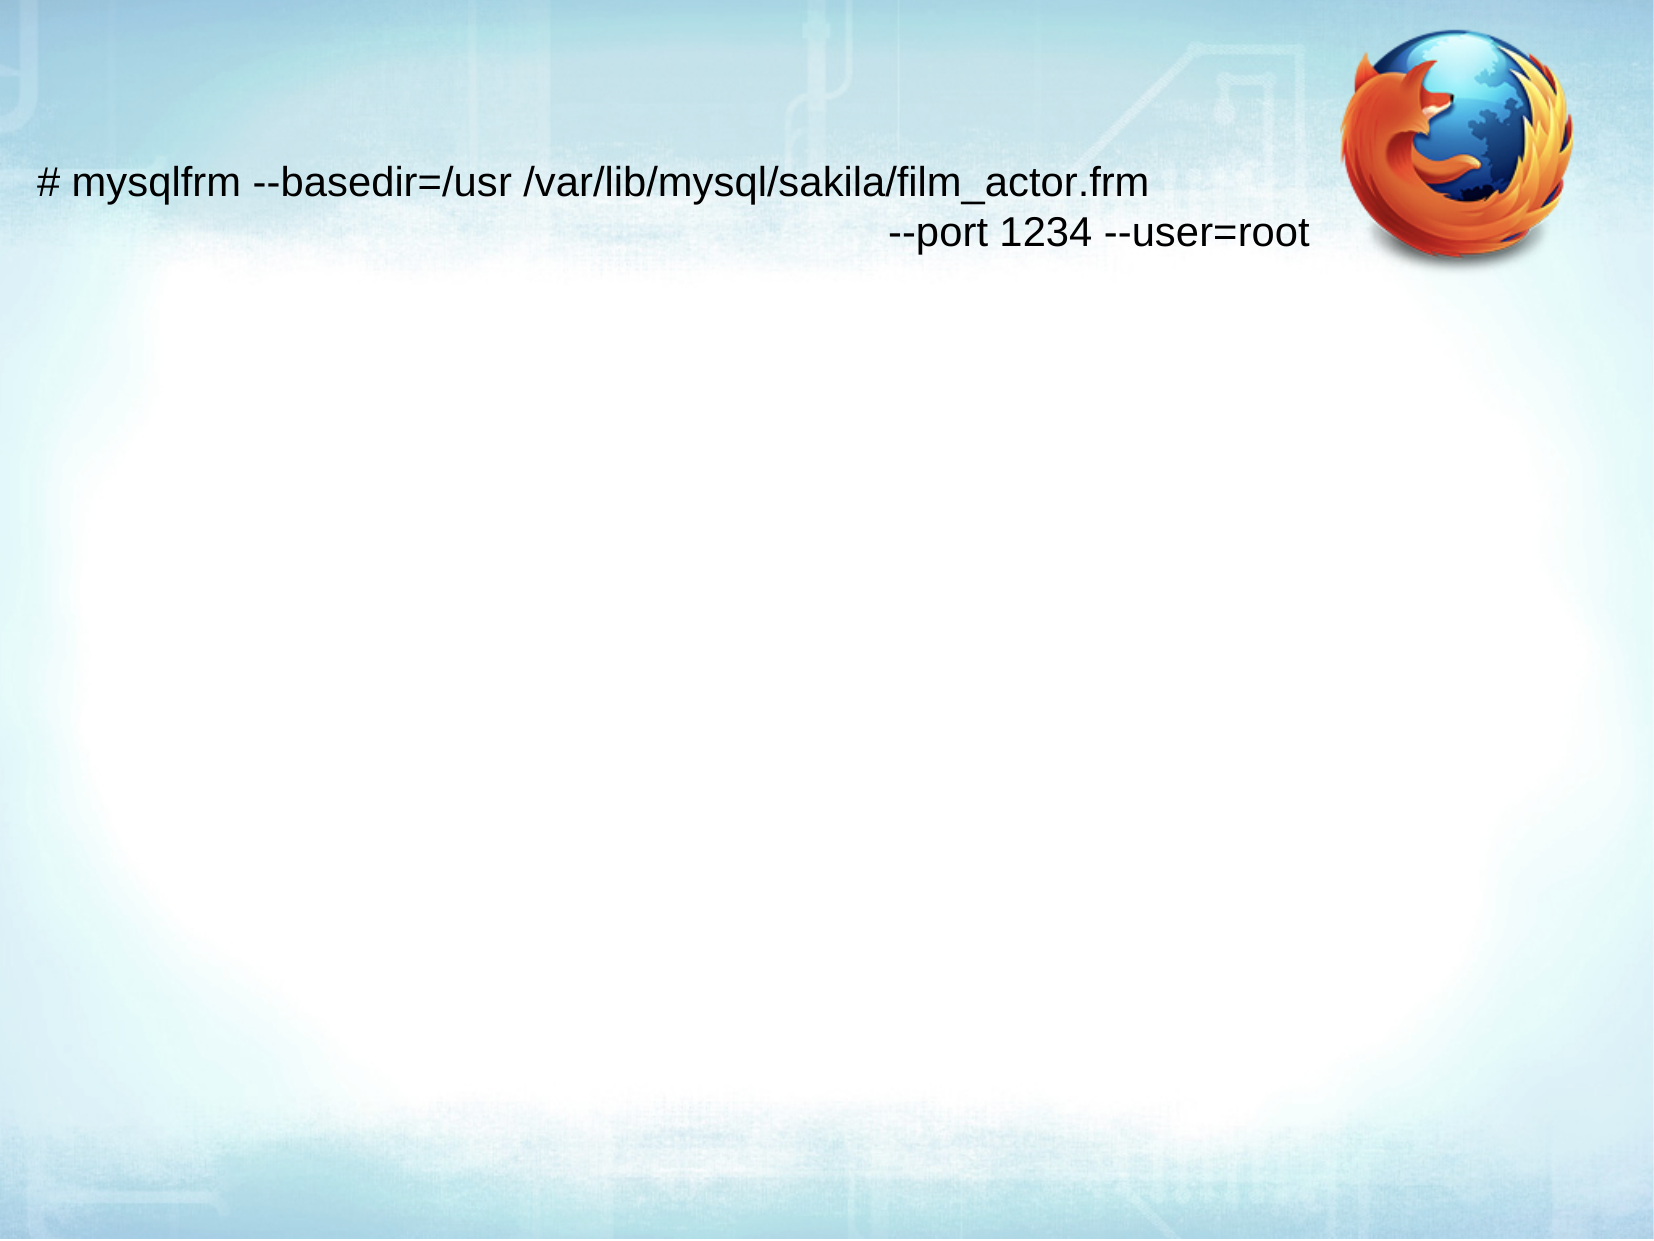

# # mysqlfrm --basedir=/usr /var/lib/mysql/sakila/film_actor.frm
 --port 1234 --user=root